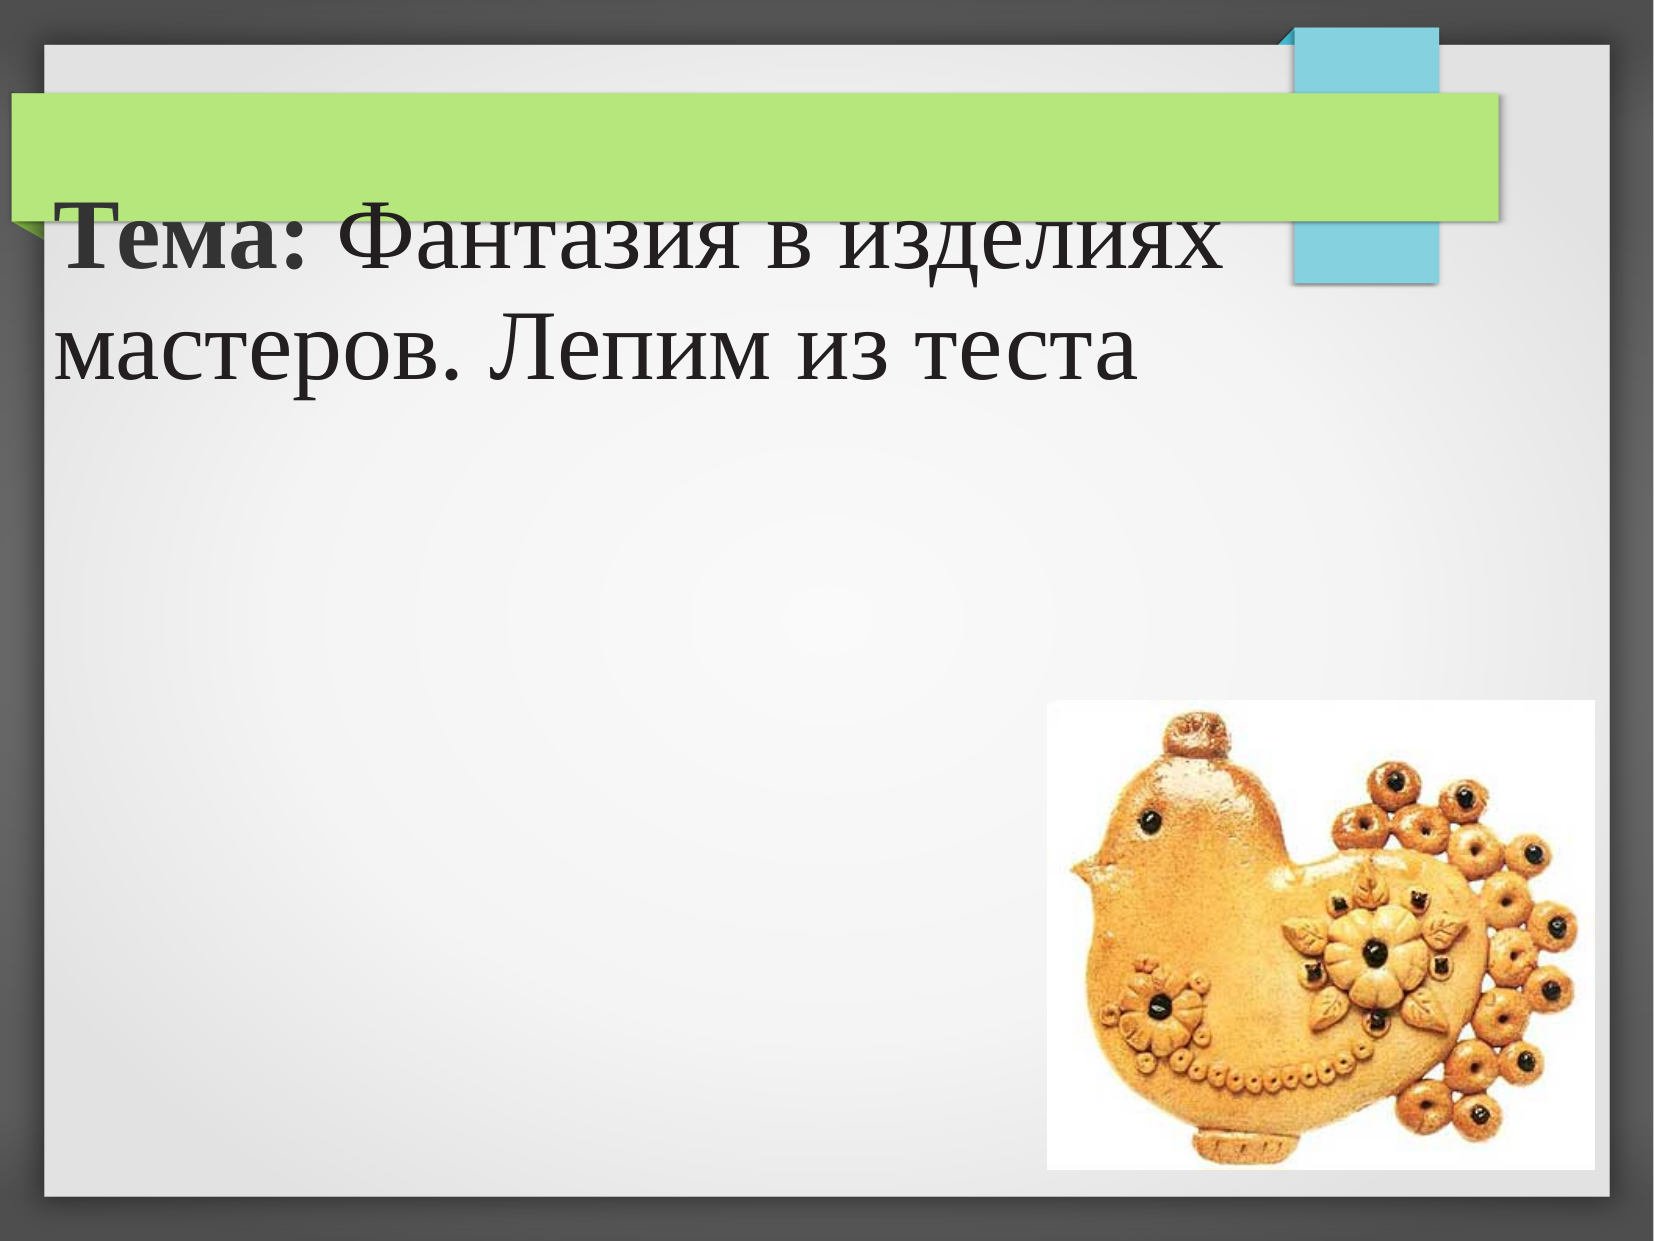

# Тема: Фантазия в изделиях мастеров. Лепим из теста